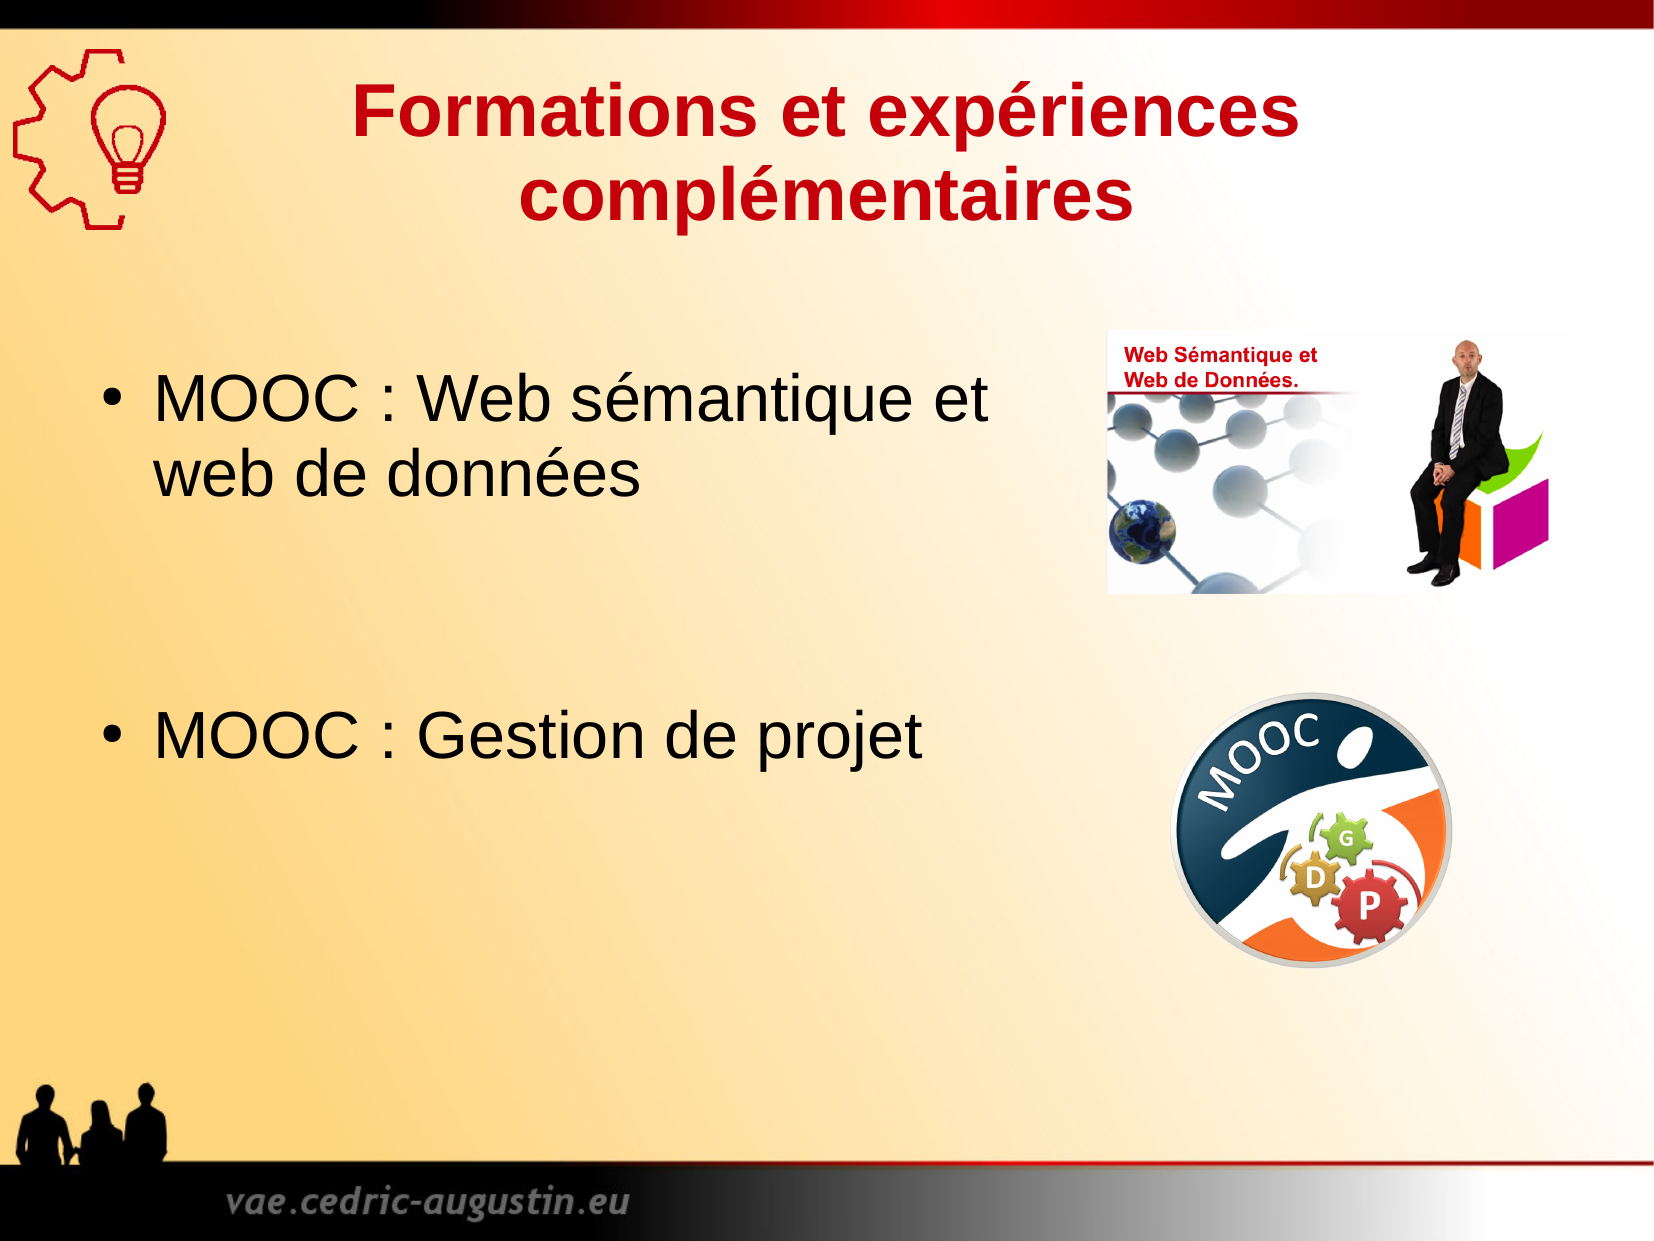

# Formations et expériences complémentaires
MOOC : Web sémantique et web de données
MOOC : Gestion de projet